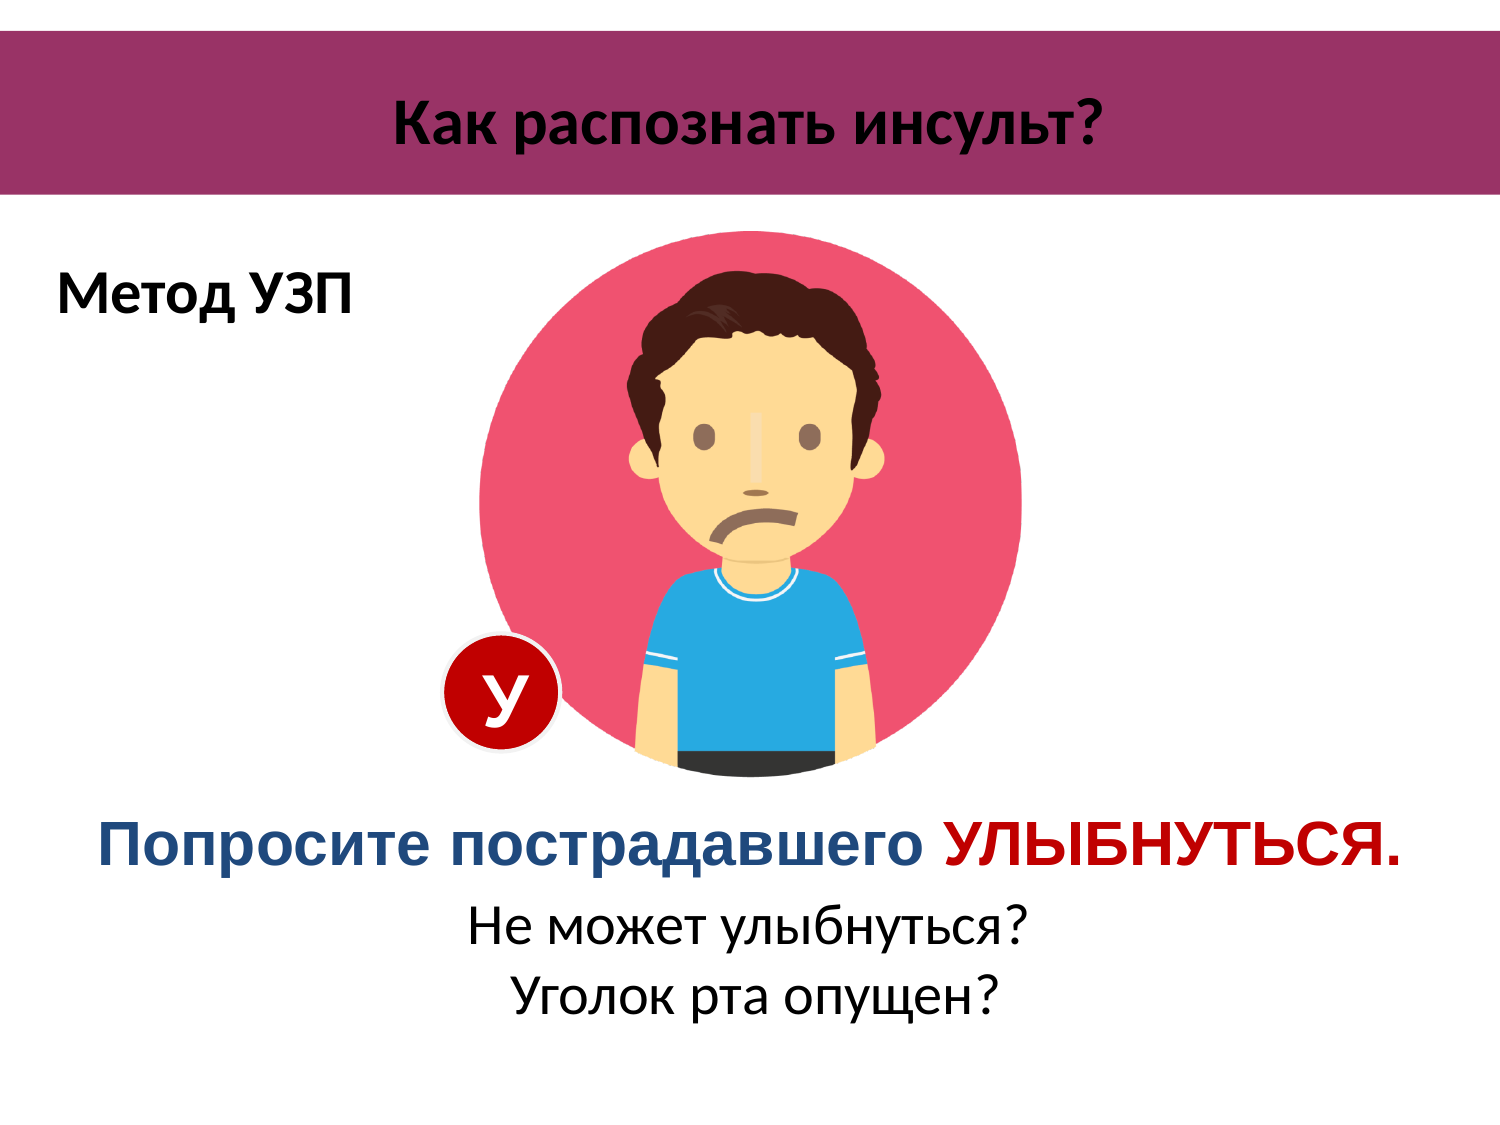

Как распознать инсульт?
У
Попросите пострадавшего УЛЫБНУТЬСЯ.
Метод УЗП
Не может улыбнуться?
Уголок рта опущен?